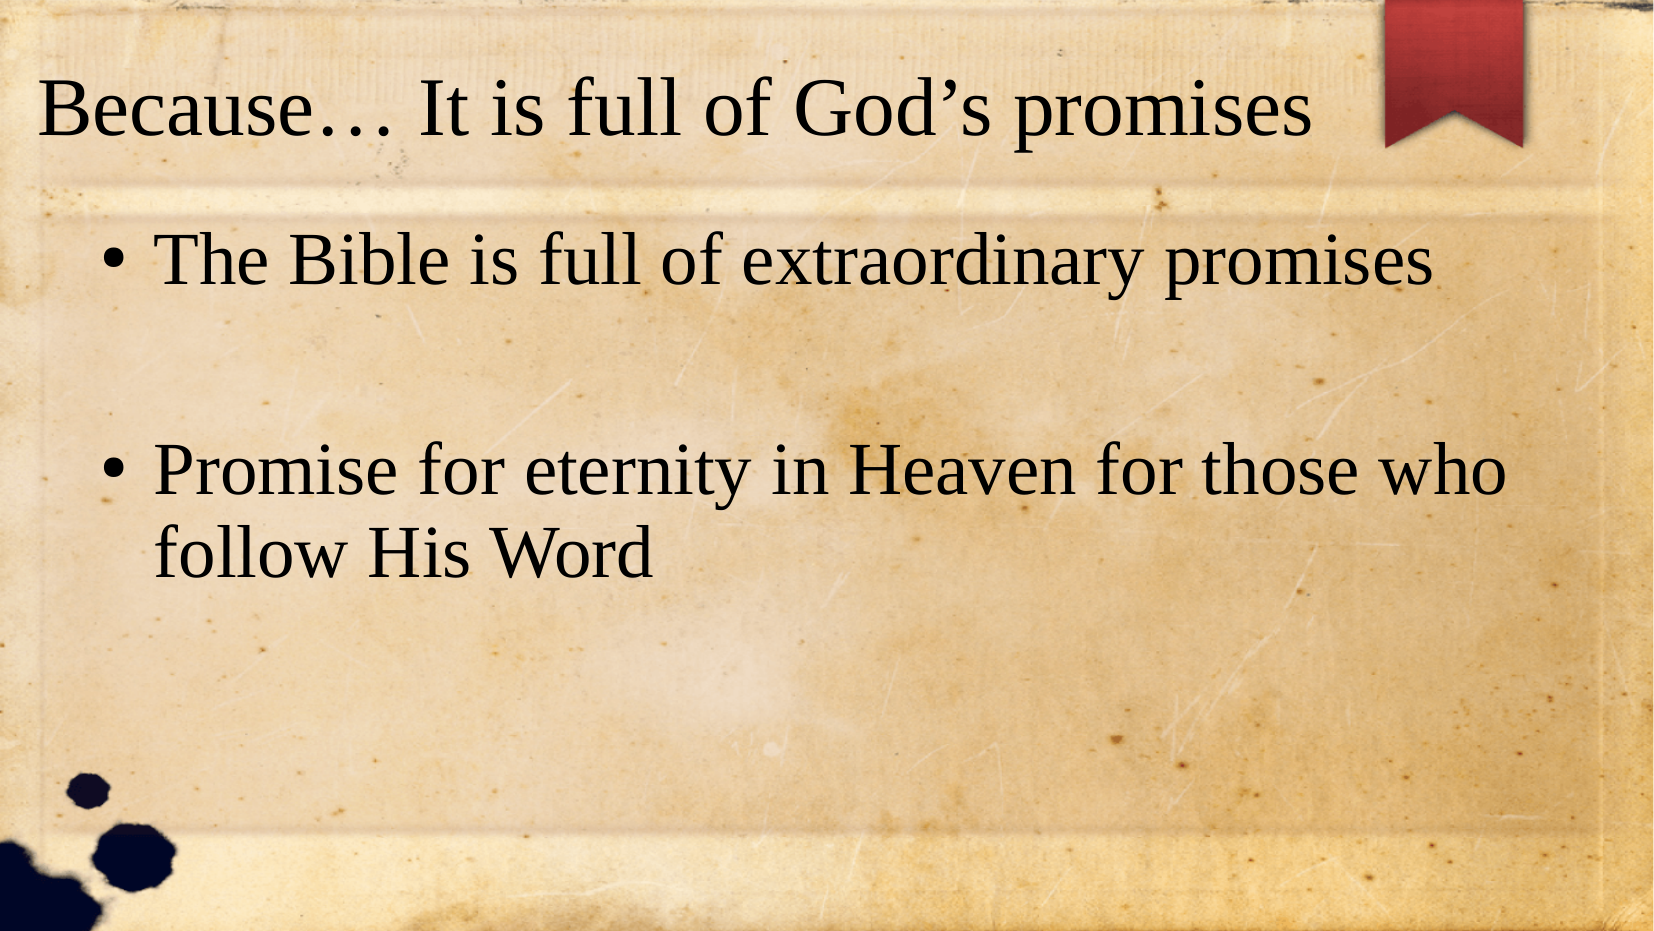

# Because… It is full of God’s promises
The Bible is full of extraordinary promises
Promise for eternity in Heaven for those who follow His Word